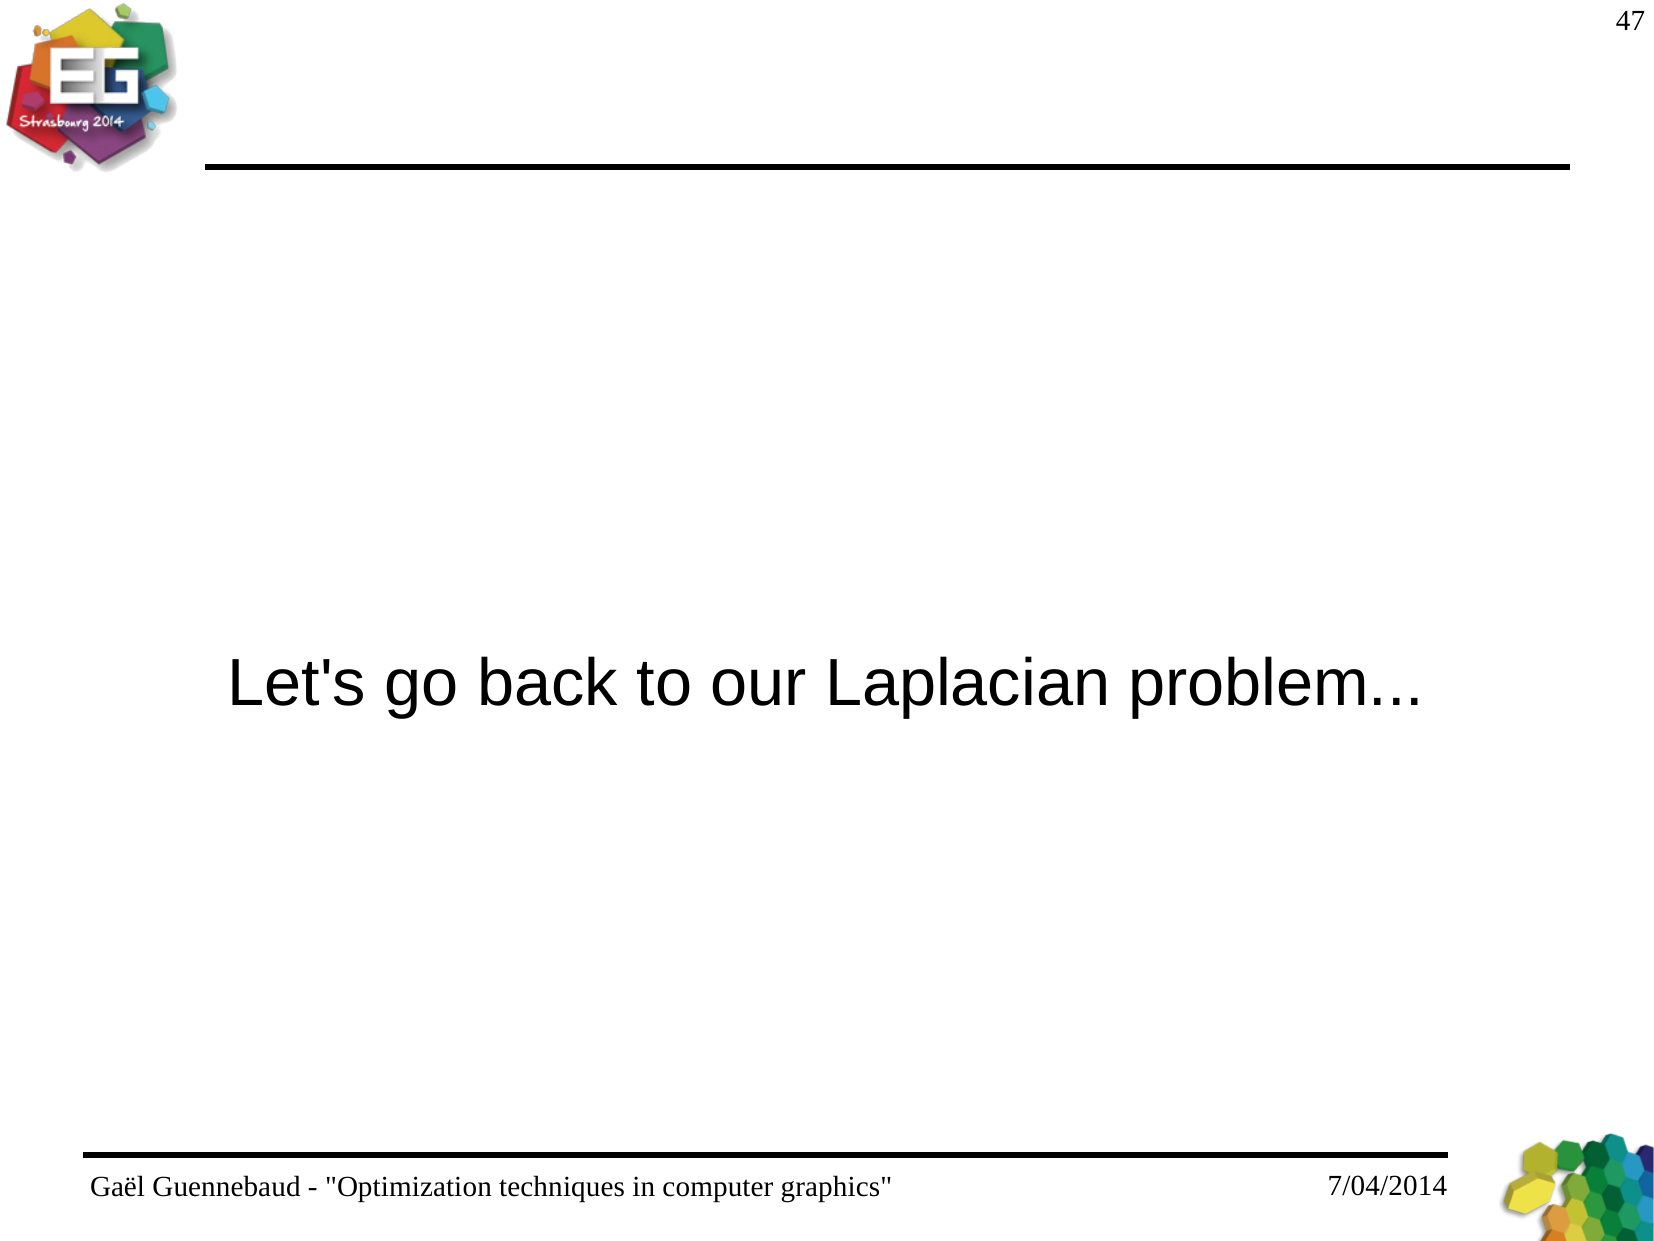

47
#
Let's go back to our Laplacian problem...
7/04/2014
Gaël Guennebaud - "Optimization techniques in computer graphics"